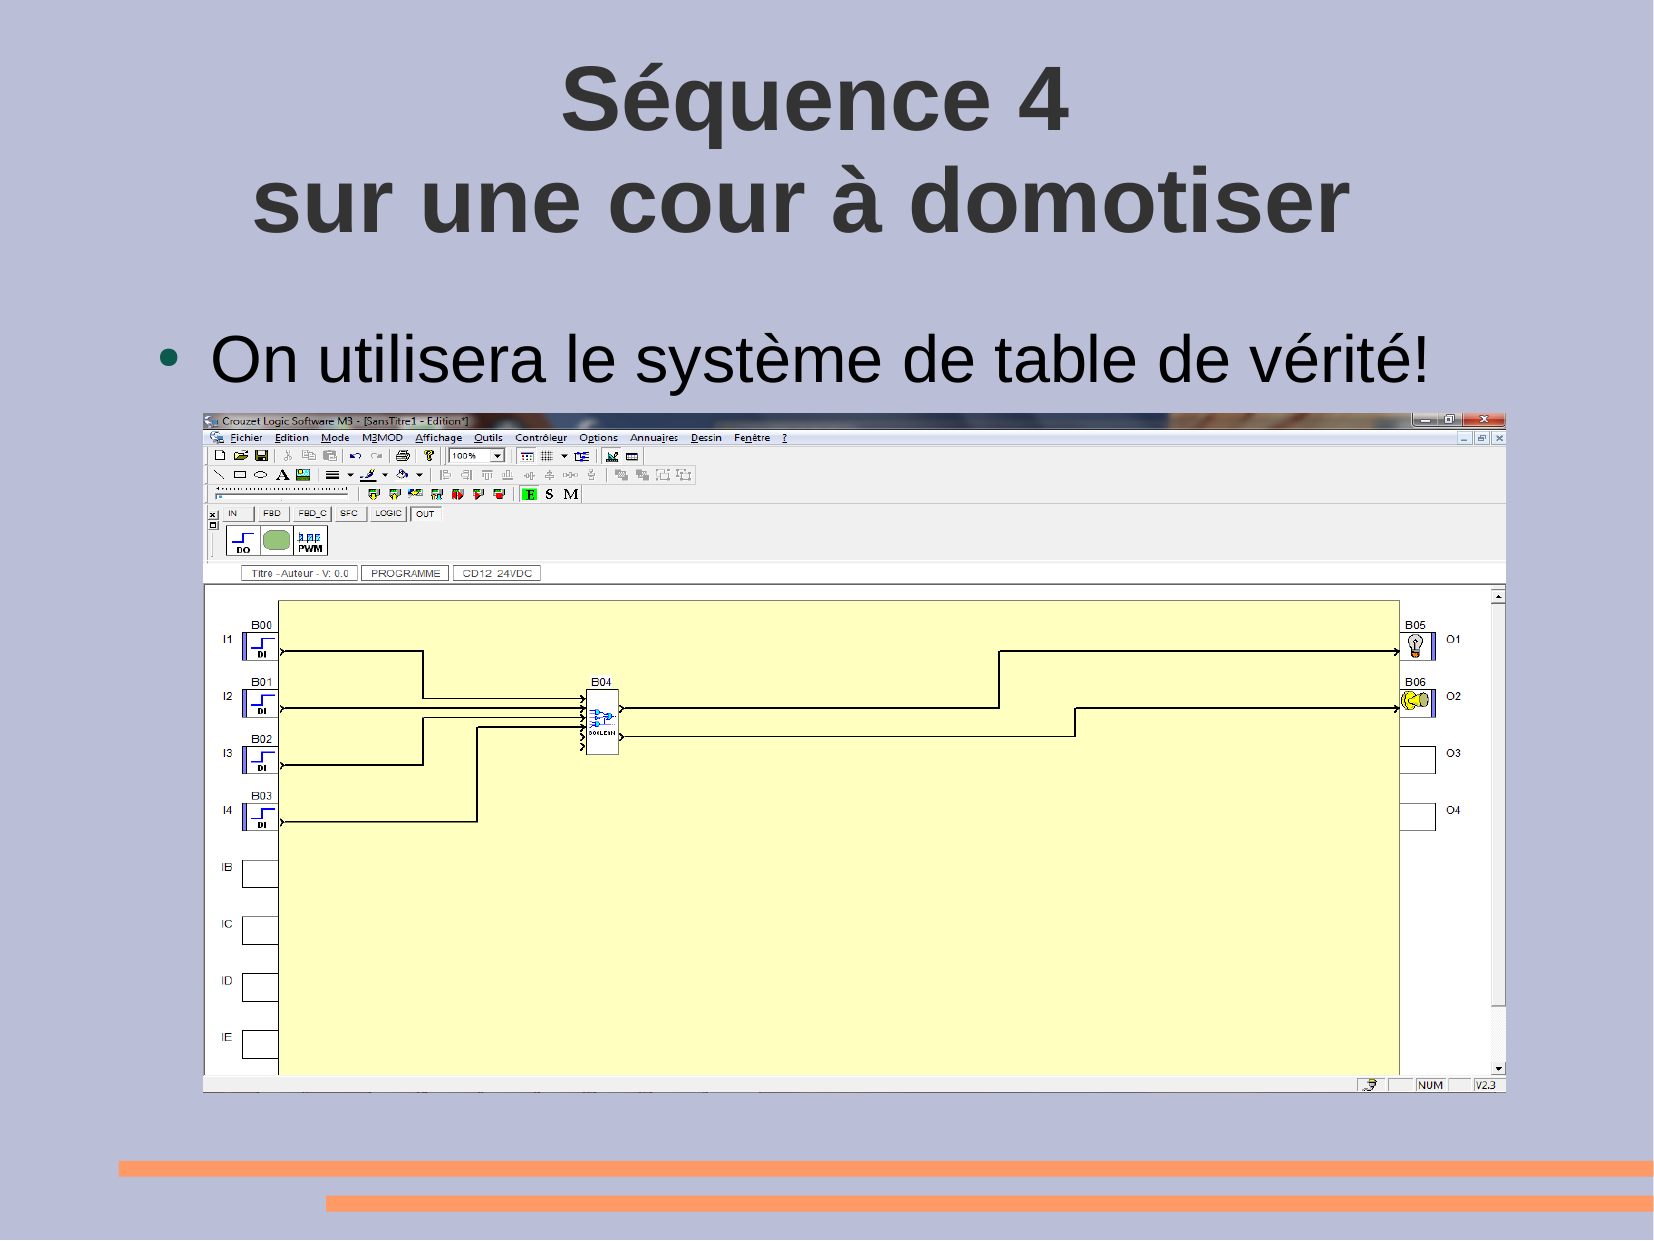

# Séquence 4 sur une cour à domotiser
On utilisera le système de table de vérité!